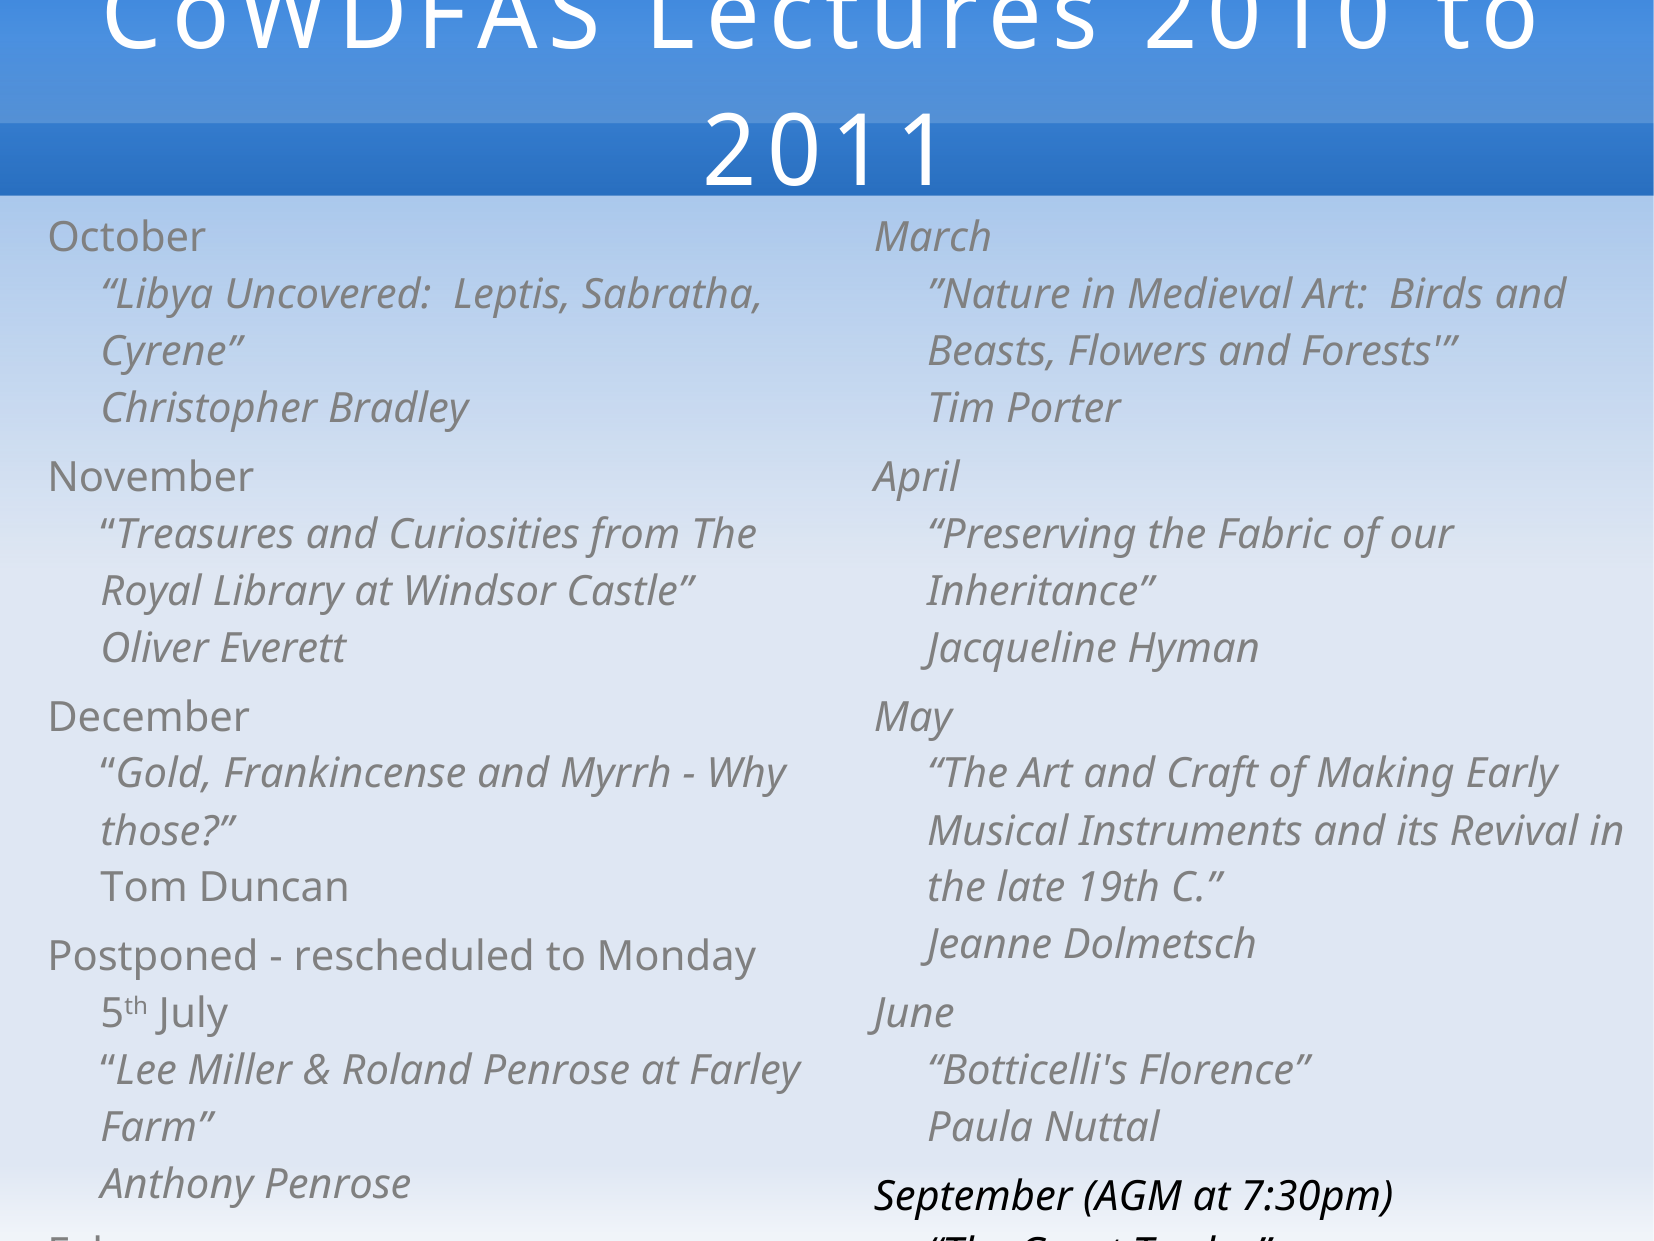

# CoWDFAS Lectures 2010 to 2011
October
“Libya Uncovered: Leptis, Sabratha, Cyrene”
Christopher Bradley
November
“Treasures and Curiosities from The Royal Library at Windsor Castle”
Oliver Everett
December
“Gold, Frankincense and Myrrh - Why those?”
Tom Duncan
Postponed - rescheduled to Monday 5th July
“Lee Miller & Roland Penrose at Farley Farm”
Anthony Penrose
February
“Caliphs and Christians: Art and History in Andalucia”
Gail Turner
March
”Nature in Medieval Art: Birds and Beasts, Flowers and Forests'”
Tim Porter
April
“Preserving the Fabric of our Inheritance”
Jacqueline Hyman
May
“The Art and Craft of Making Early Musical Instruments and its Revival in the late 19th C.”
Jeanne Dolmetsch
June
“Botticelli's Florence”
Paula Nuttal
September (AGM at 7:30pm)
“The Great Twelve”
Fenella Billington